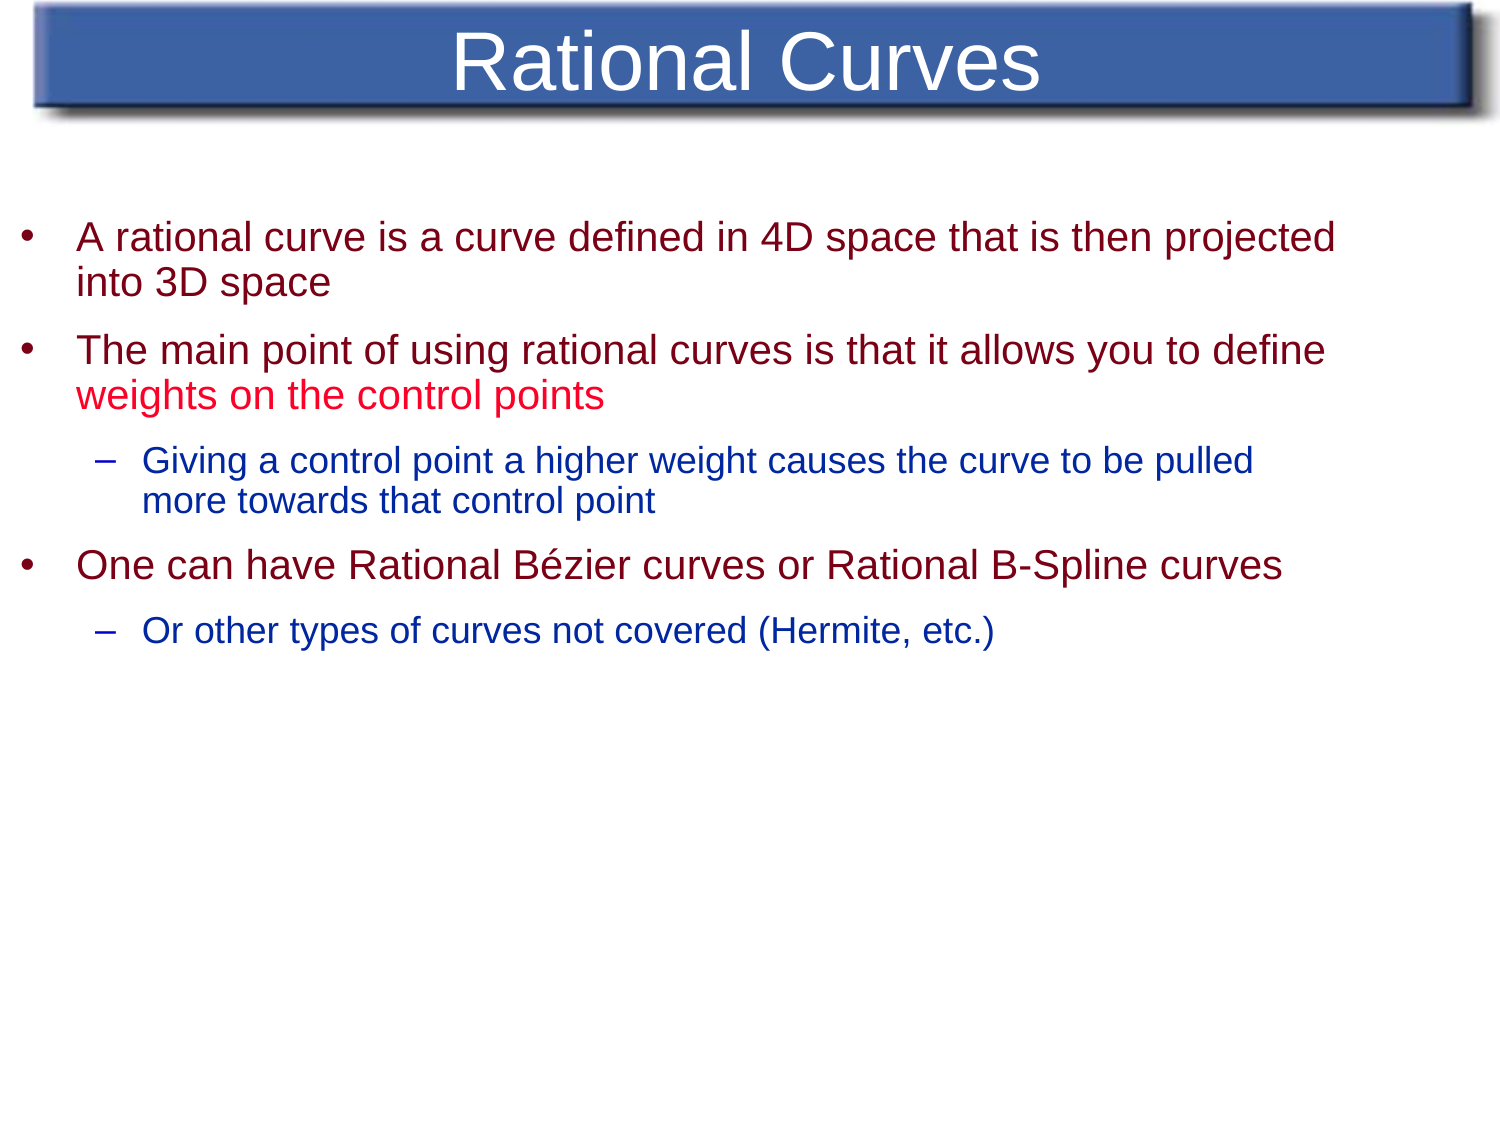

# Rational Curves
A rational curve is a curve defined in 4D space that is then projected into 3D space
The main point of using rational curves is that it allows you to define weights on the control points
Giving a control point a higher weight causes the curve to be pulled more towards that control point
One can have Rational Bézier curves or Rational B-Spline curves
Or other types of curves not covered (Hermite, etc.)